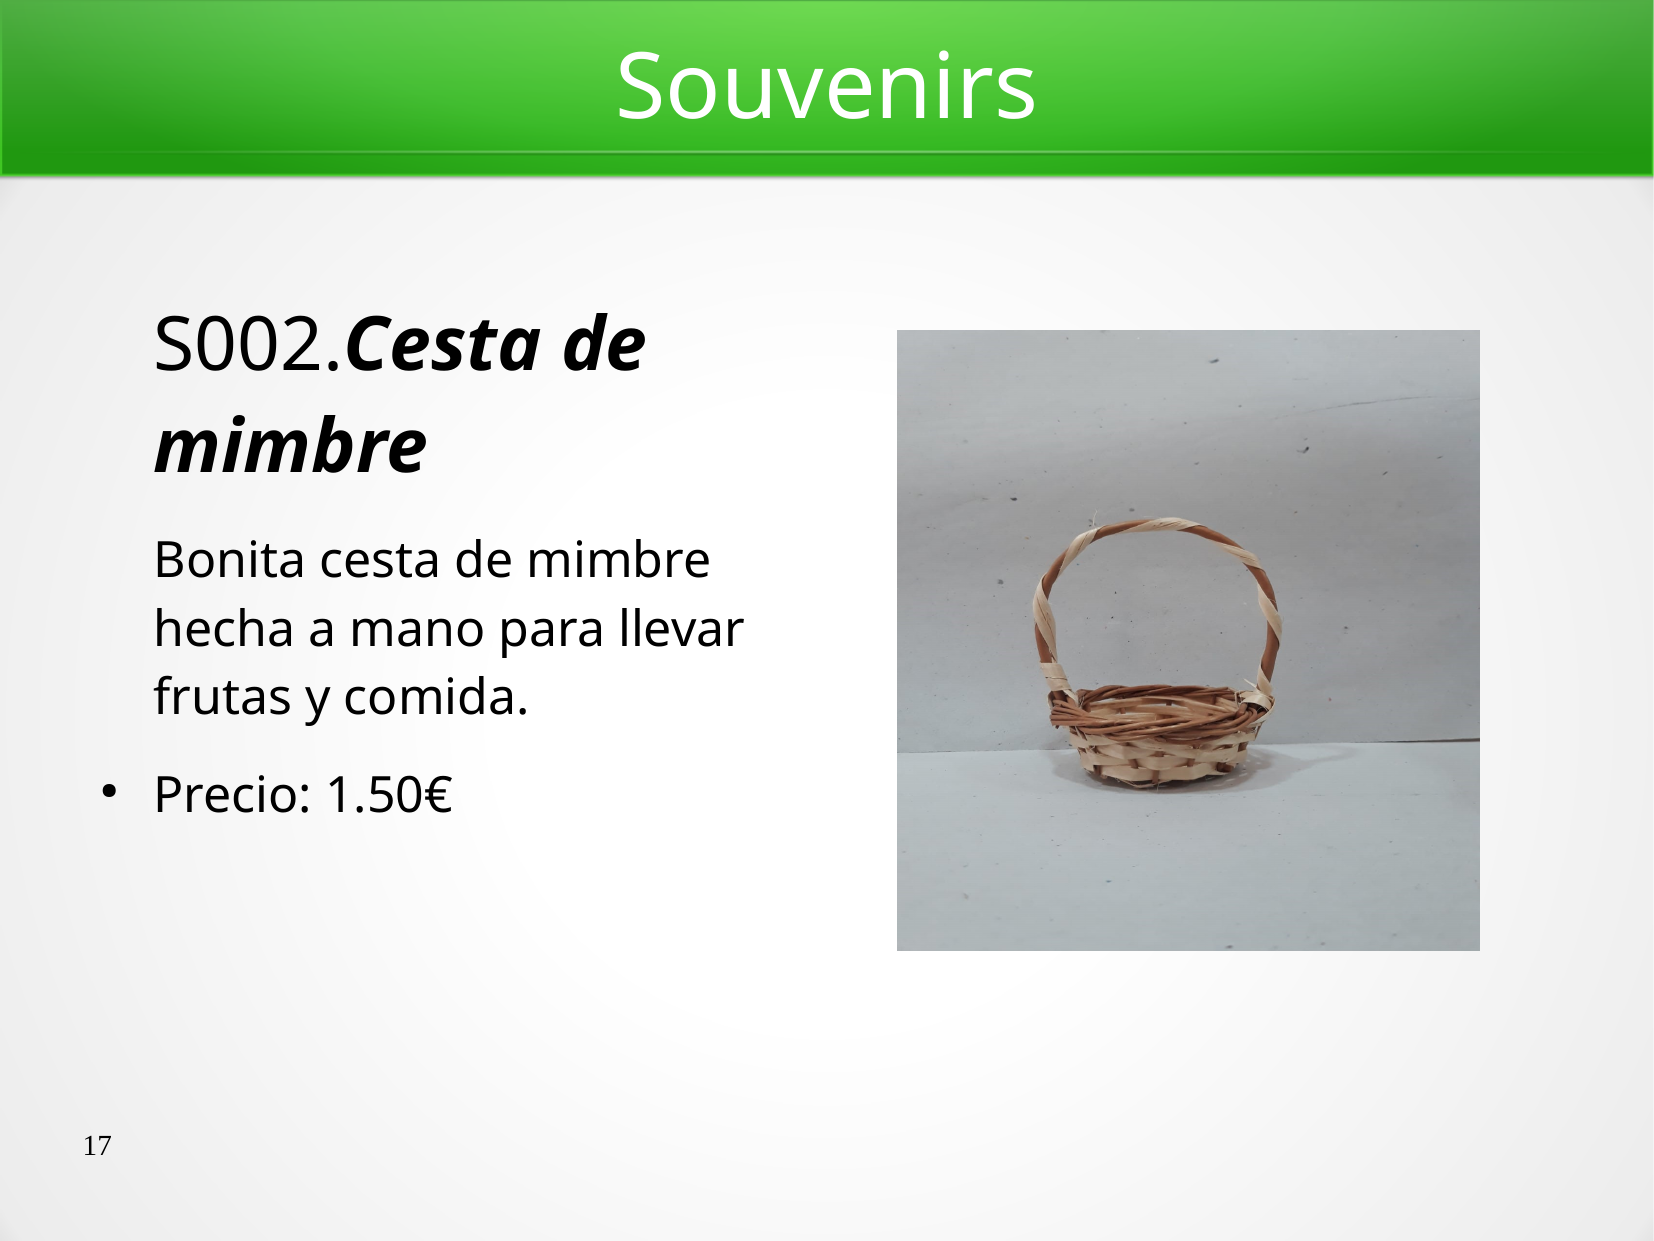

# Souvenirs
S002.Cesta de mimbre
Bonita cesta de mimbre hecha a mano para llevar frutas y comida.
Precio: 1.50€
17